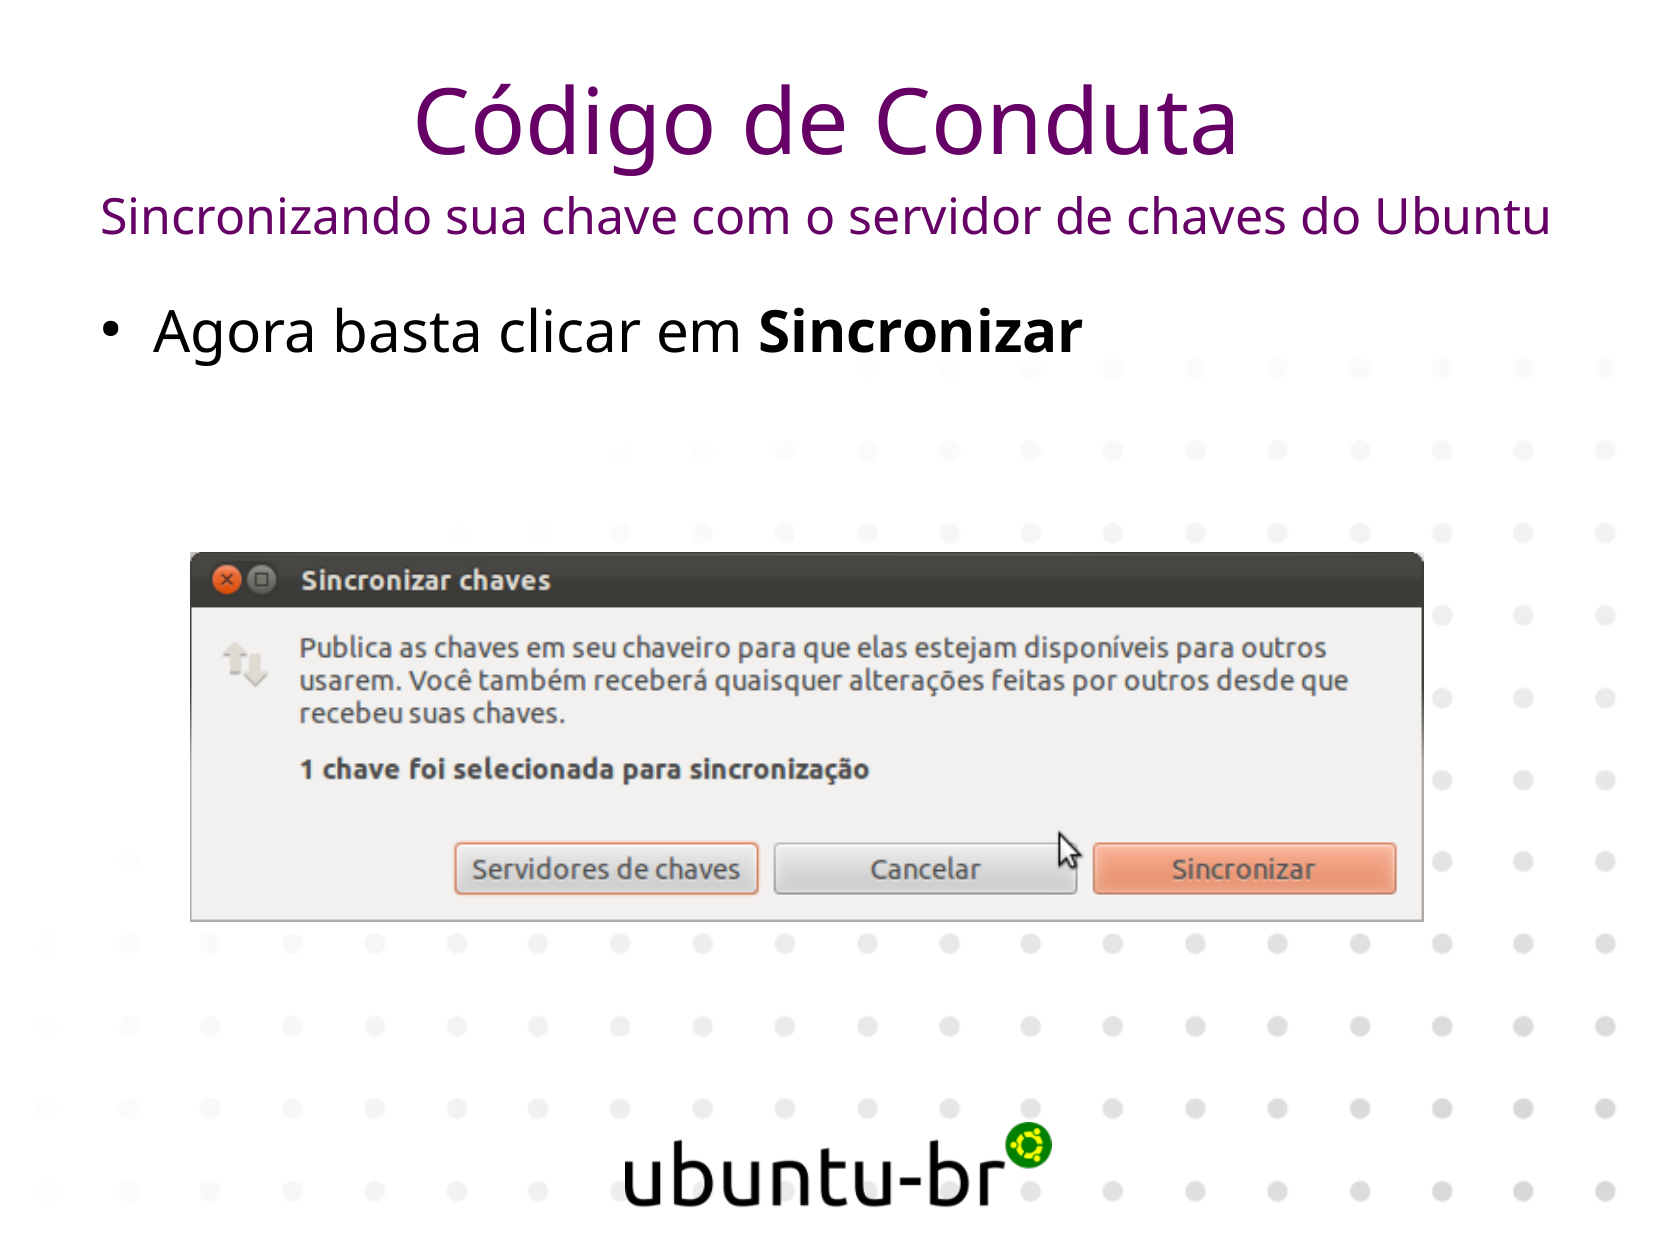

# Código de Conduta Sincronizando sua chave com o servidor de chaves do Ubuntu
Agora basta clicar em Sincronizar